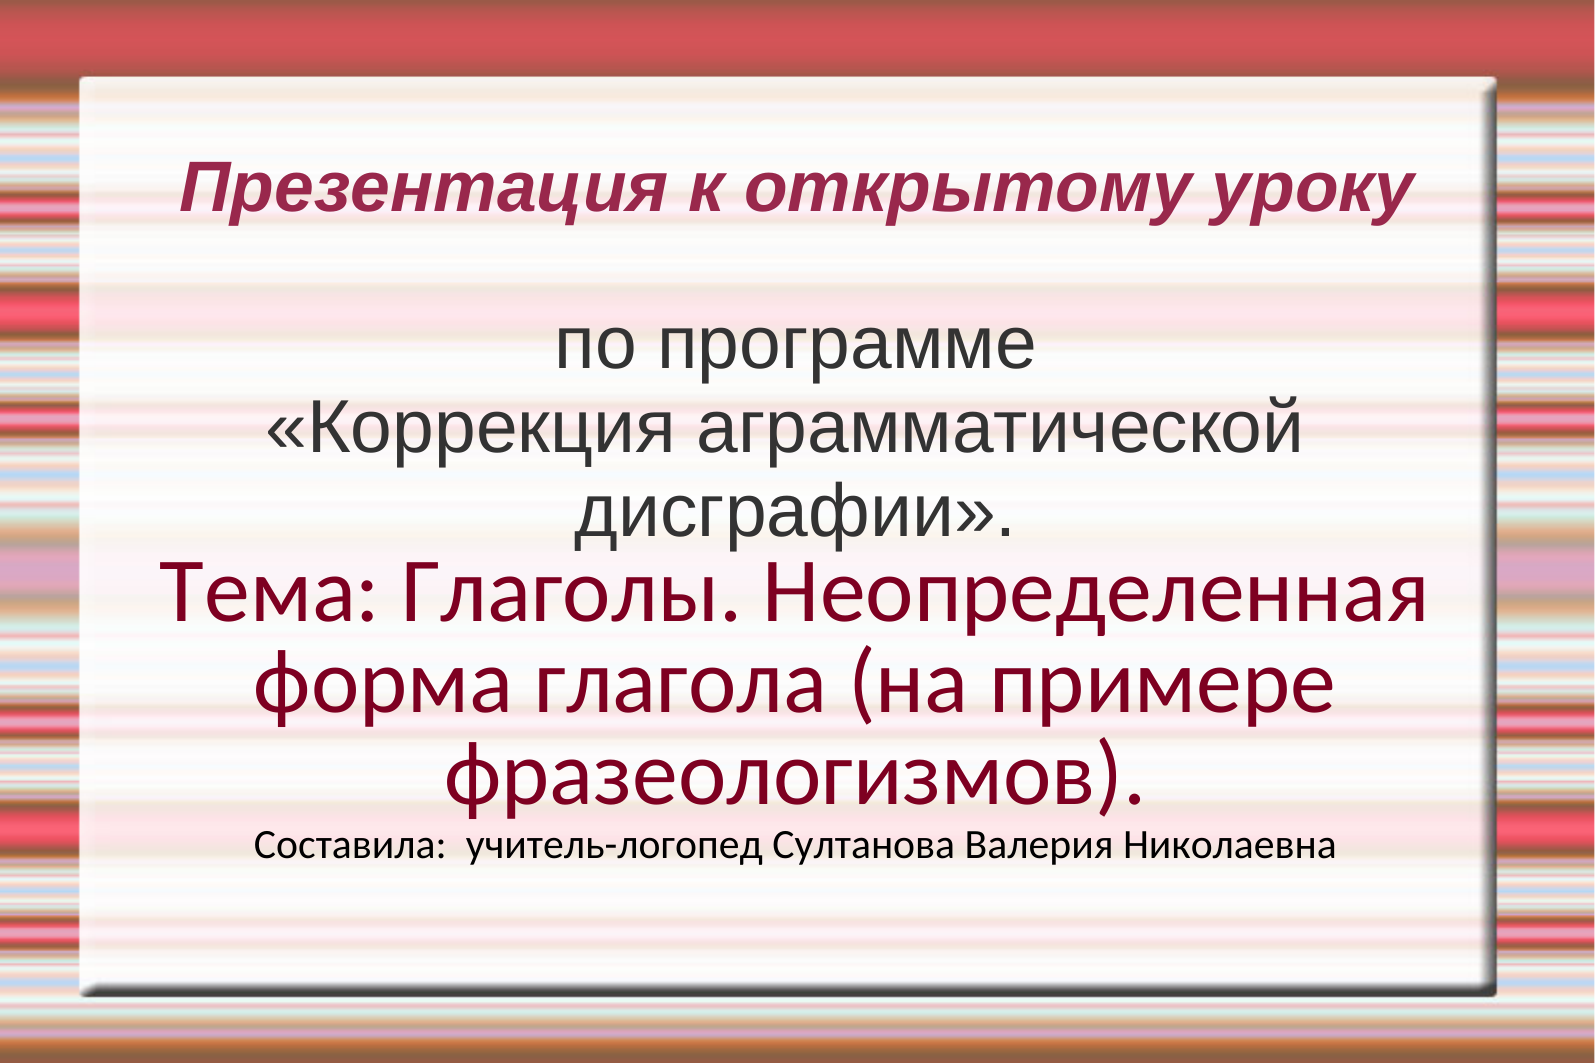

# Презентация к открытому уроку
 по программе
«Коррекция аграмматической
дисграфии».
Тема: Глаголы. Неопределенная форма глагола (на примере фразеологизмов).
Составила: учитель-логопед Султанова Валерия Николаевна